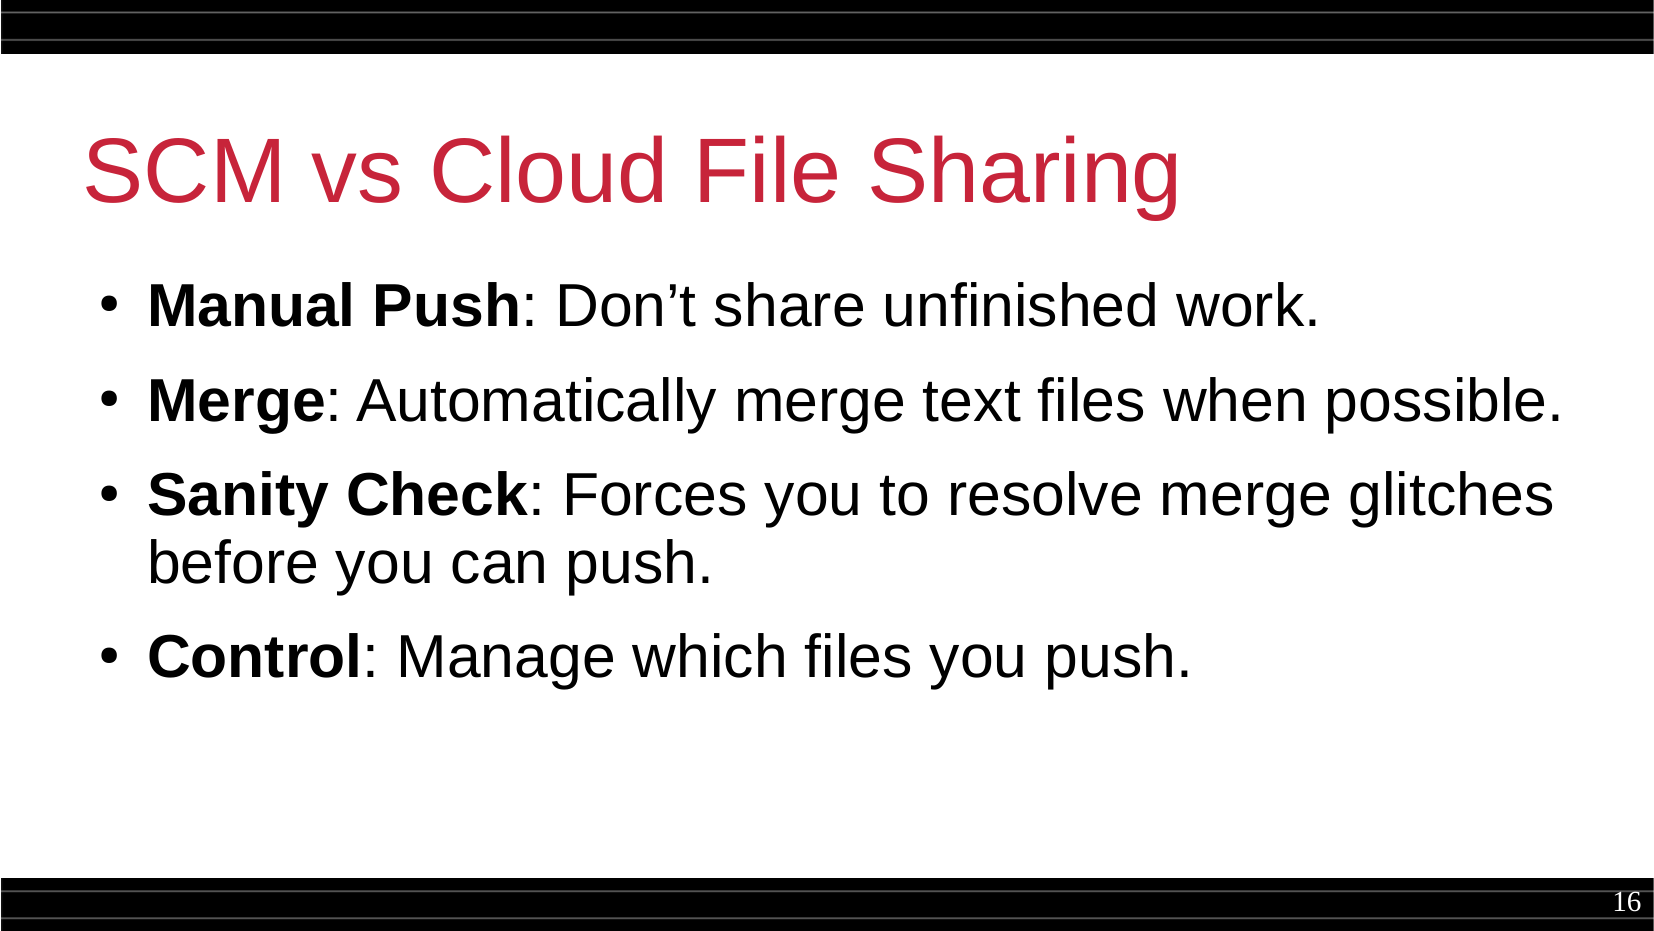

# SCM vs Cloud File Sharing
Manual Push: Don’t share unfinished work.
Merge: Automatically merge text files when possible.
Sanity Check: Forces you to resolve merge glitches before you can push.
Control: Manage which files you push.